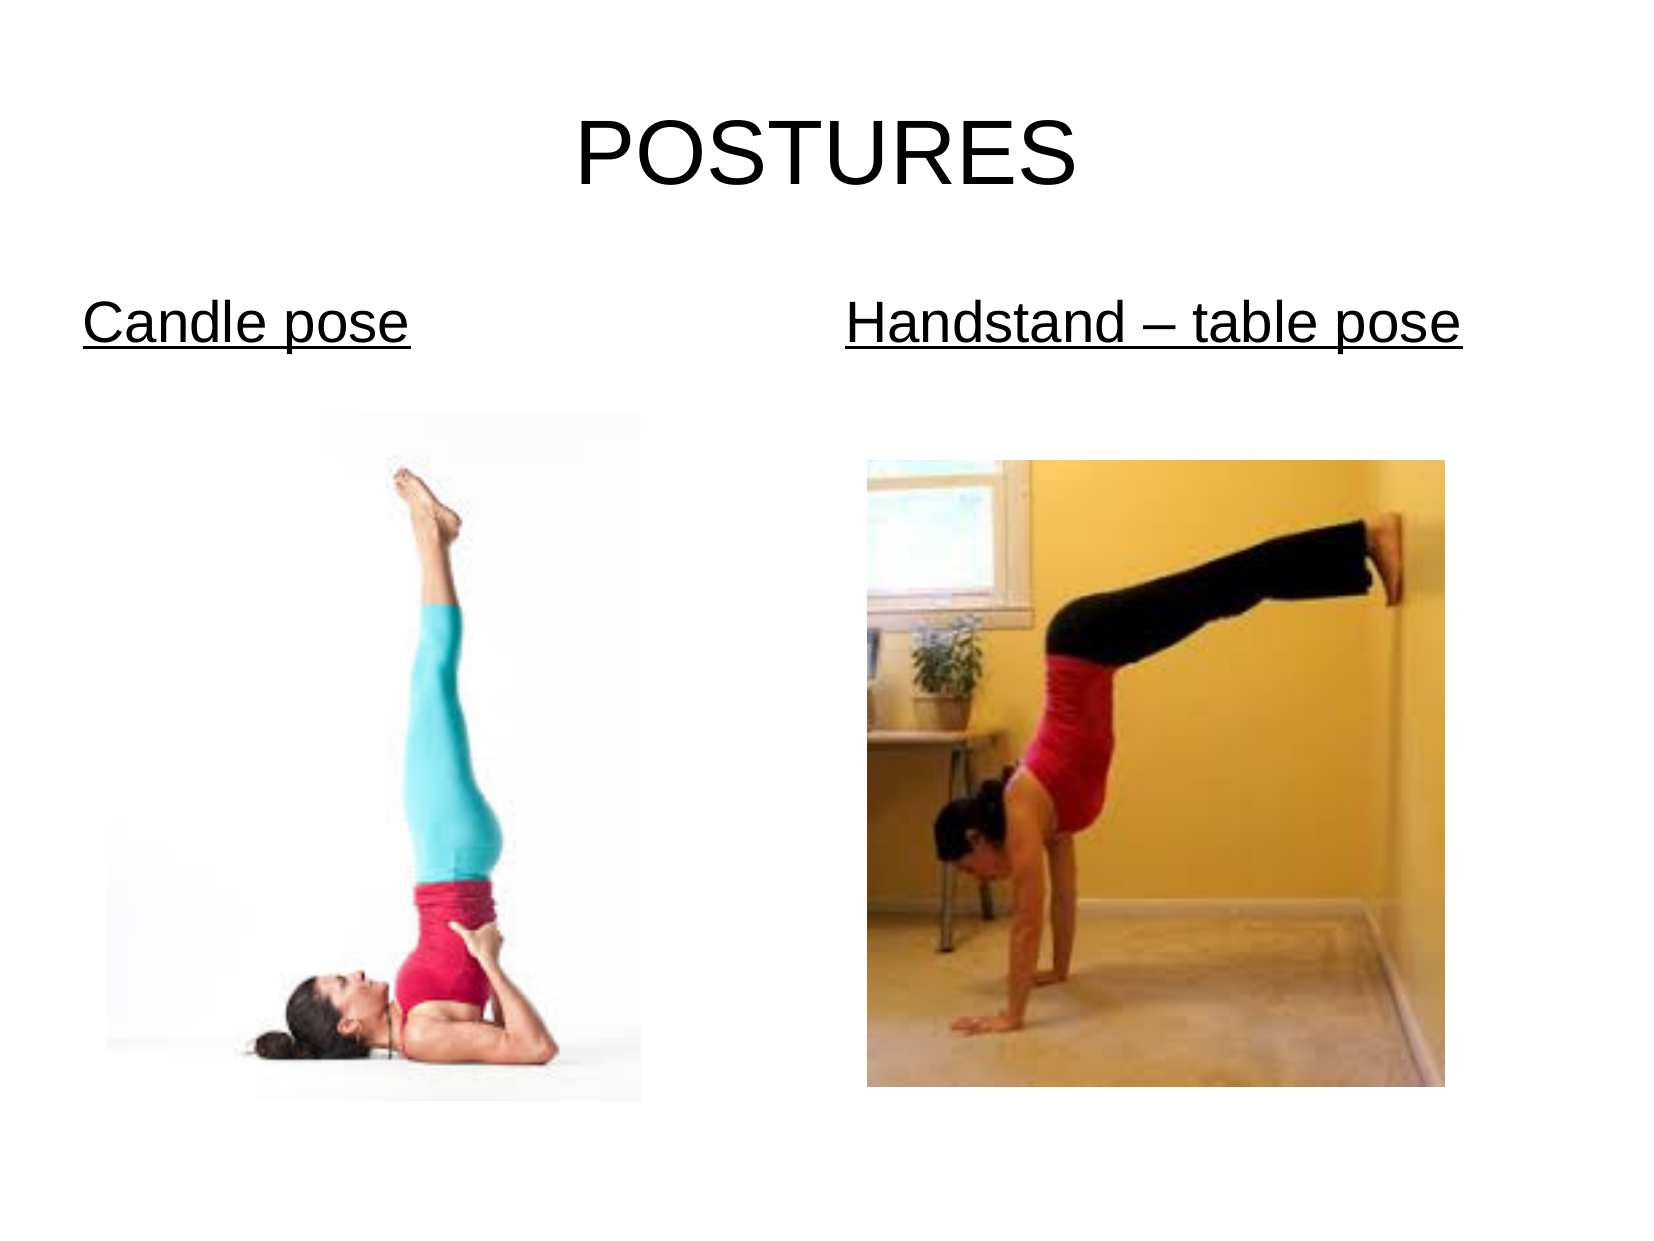

# POSTURES
Candle pose
Handstand – table pose